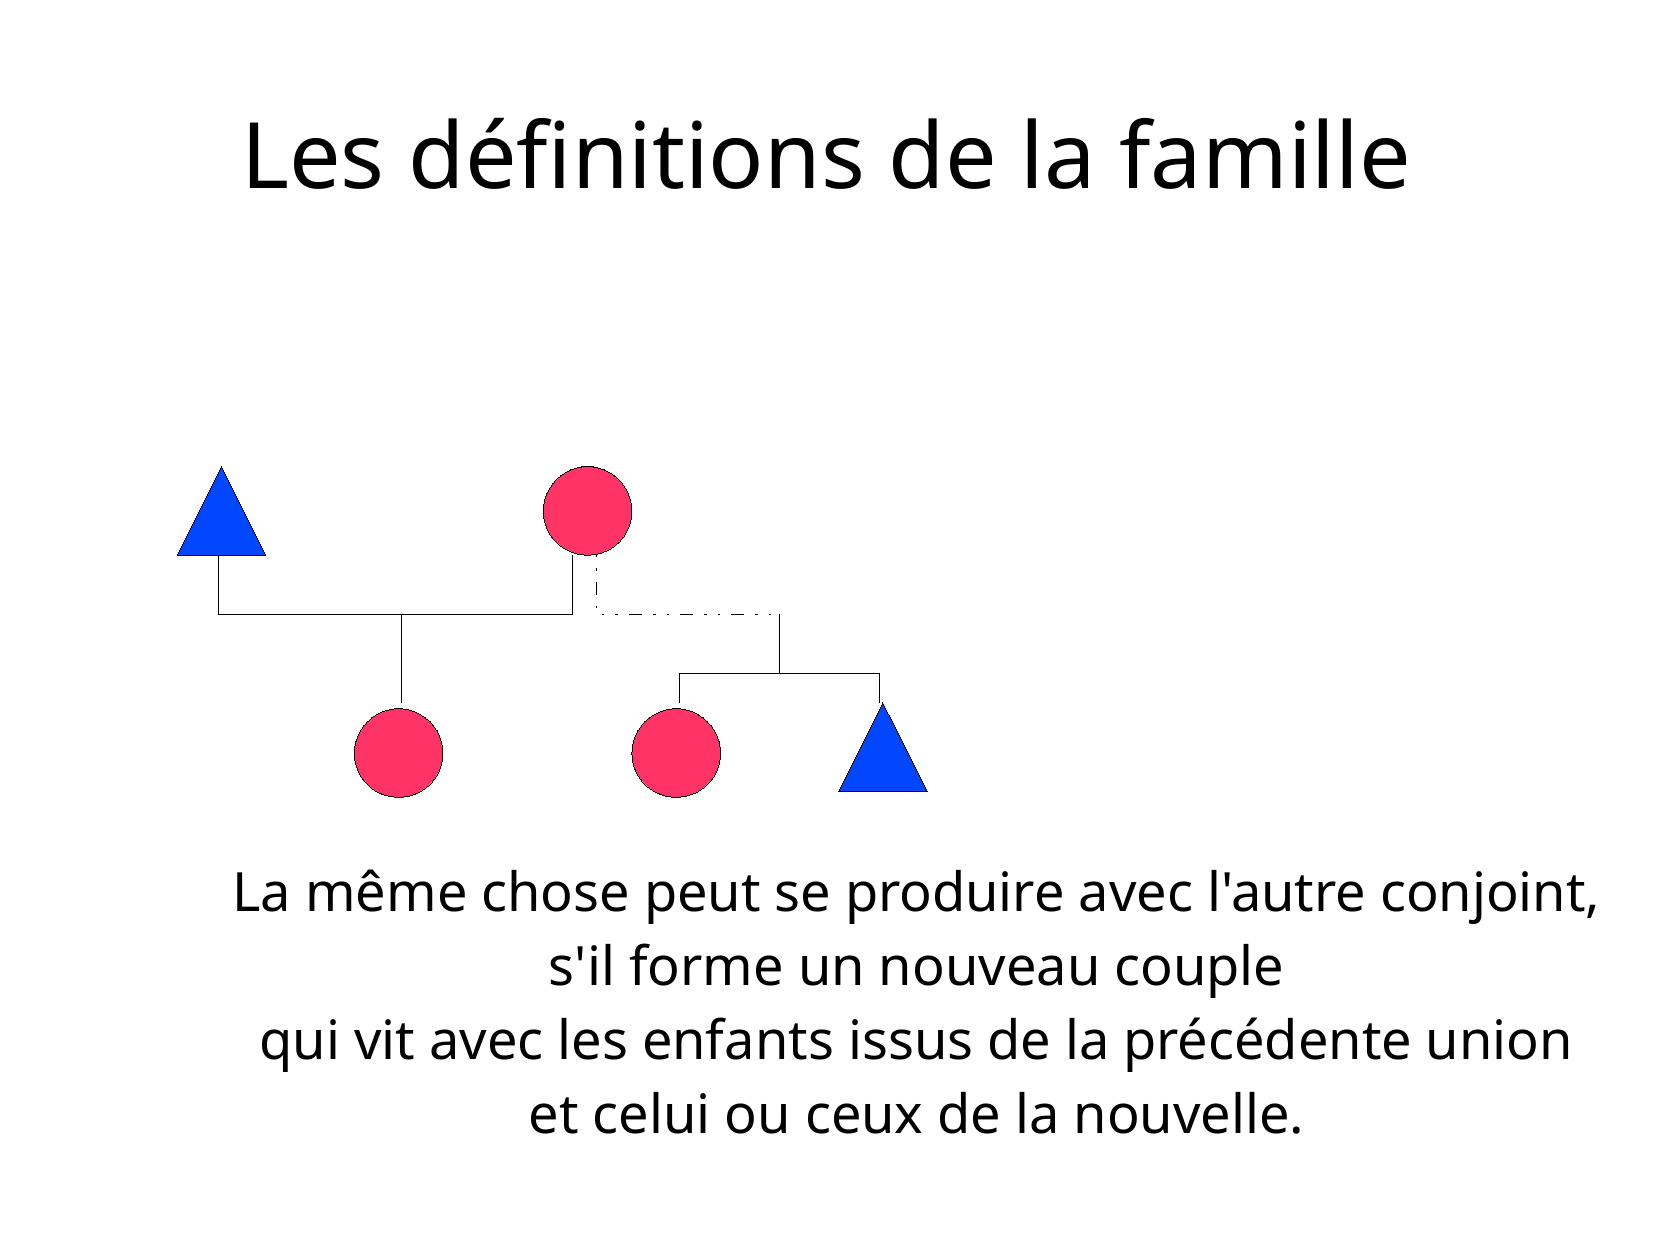

# Les définitions de la famille
La même chose peut se produire avec l'autre conjoint,
s'il forme un nouveau couple
qui vit avec les enfants issus de la précédente union
et celui ou ceux de la nouvelle.